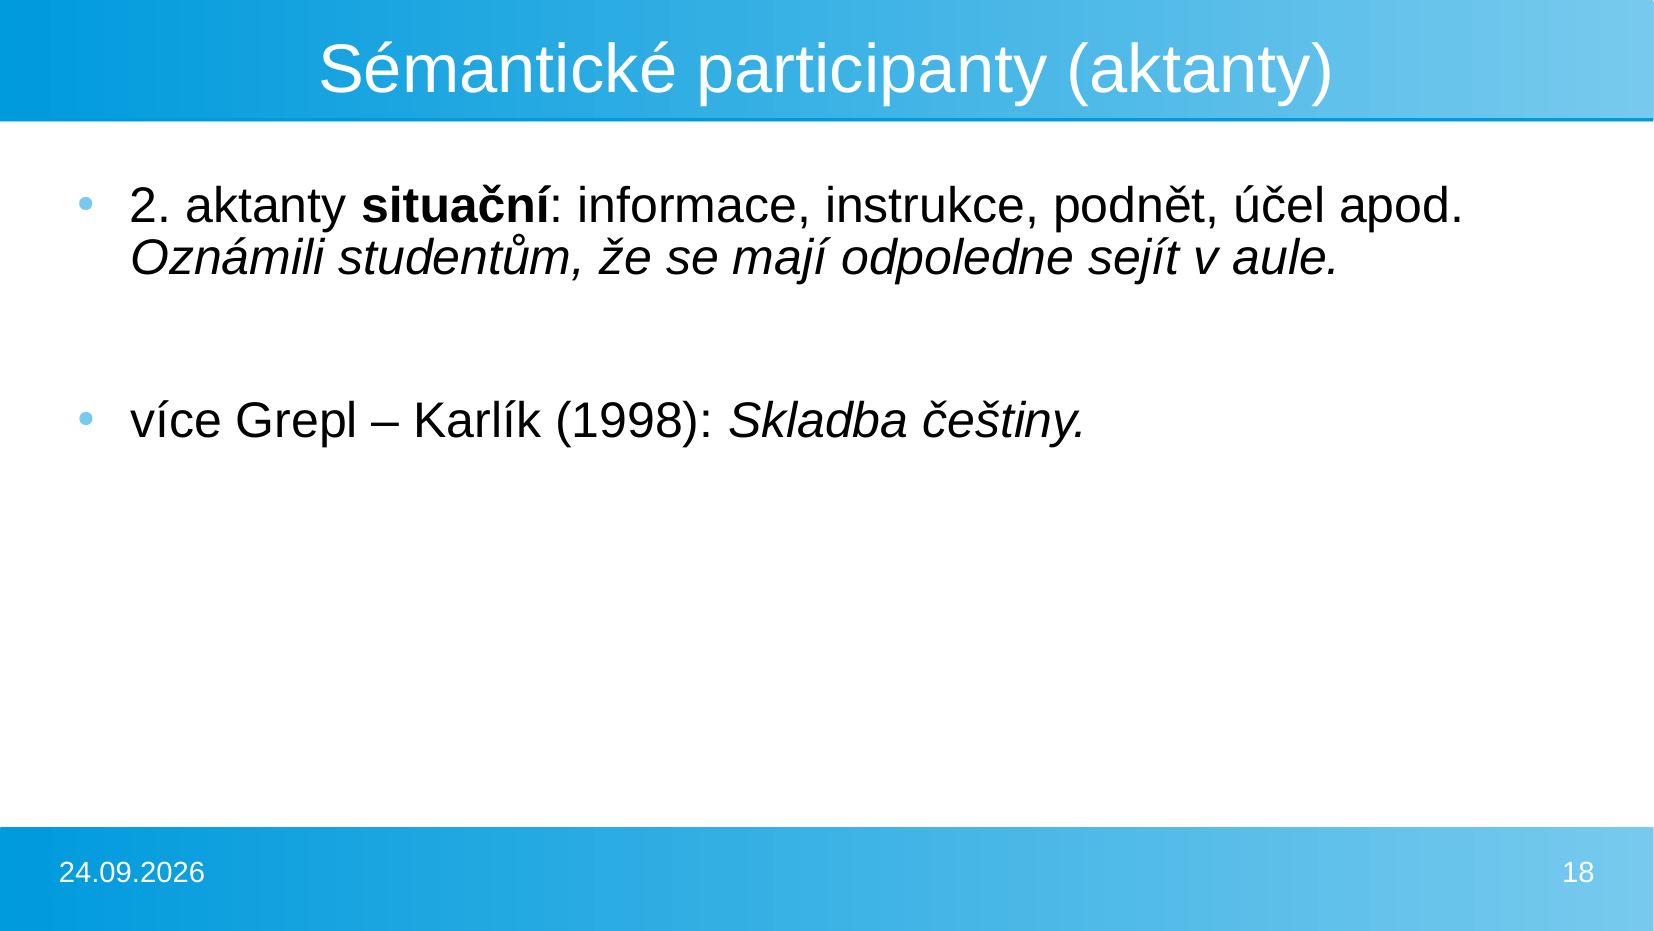

# Sémantické participanty (aktanty)
2. aktanty situační: informace, instrukce, podnět, účel apod.
Oznámili studentům, že se mají odpoledne sejít v aule.
více Grepl – Karlík (1998): Skladba češtiny.
18